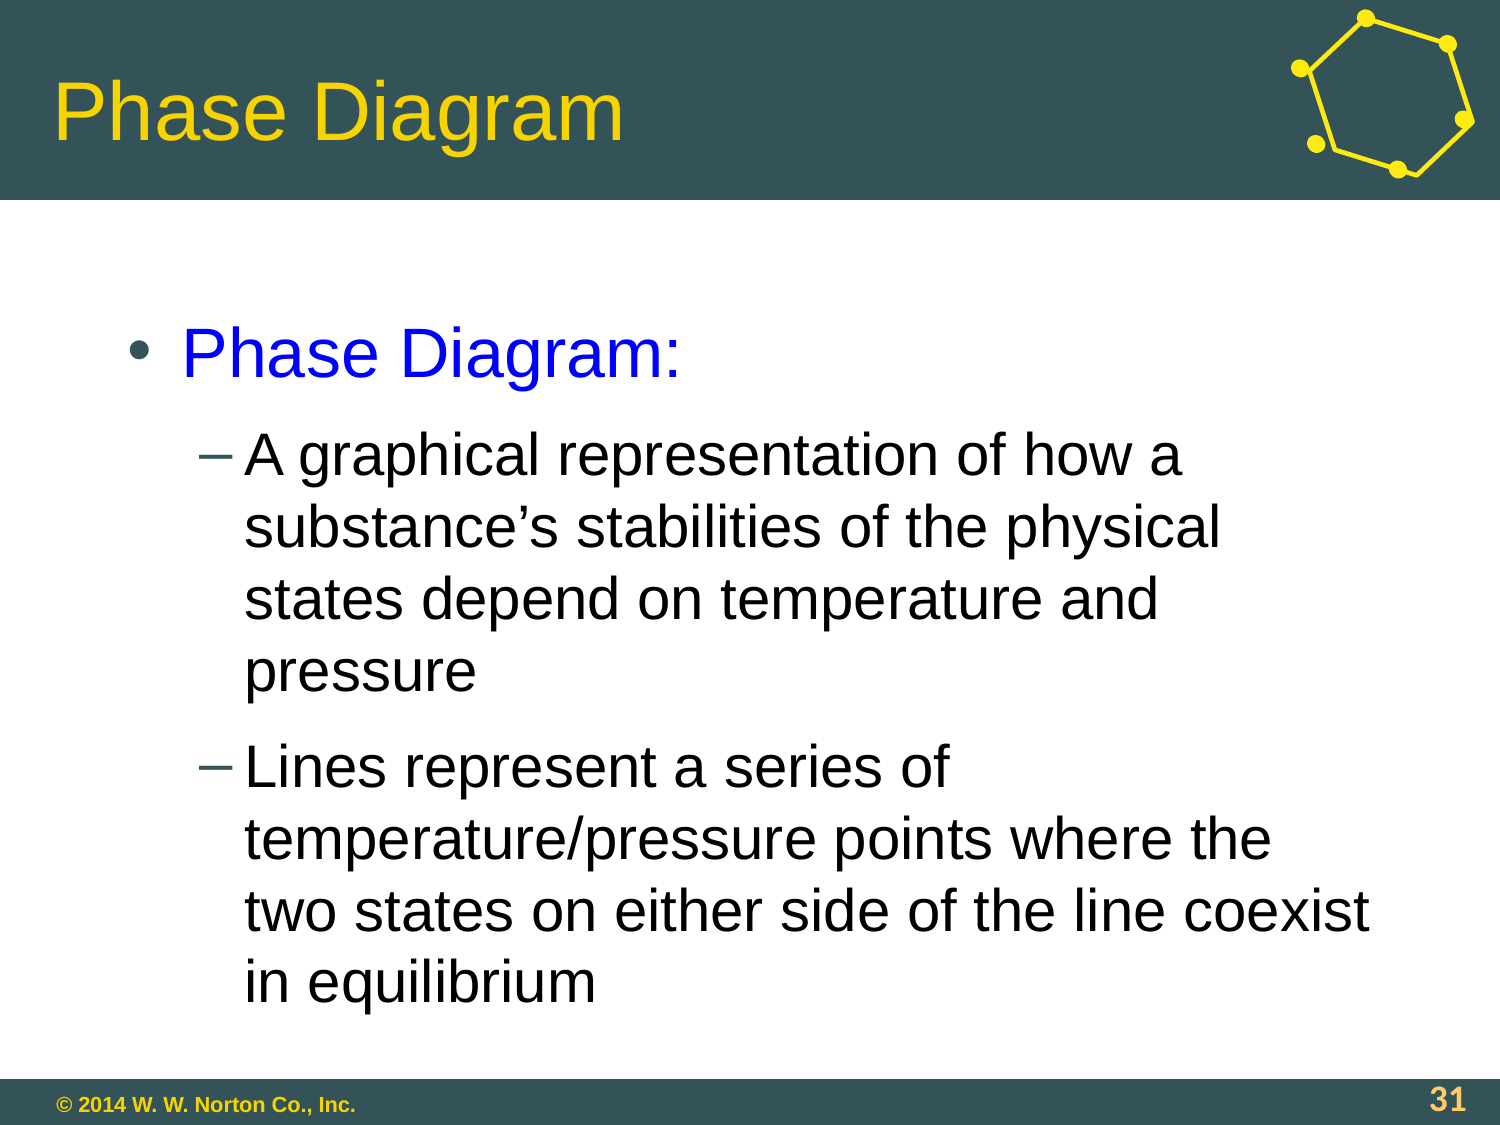

Phase Diagram
# Phase Diagram:
A graphical representation of how a substance’s stabilities of the physical states depend on temperature and pressure
Lines represent a series of temperature/pressure points where the two states on either side of the line coexist in equilibrium